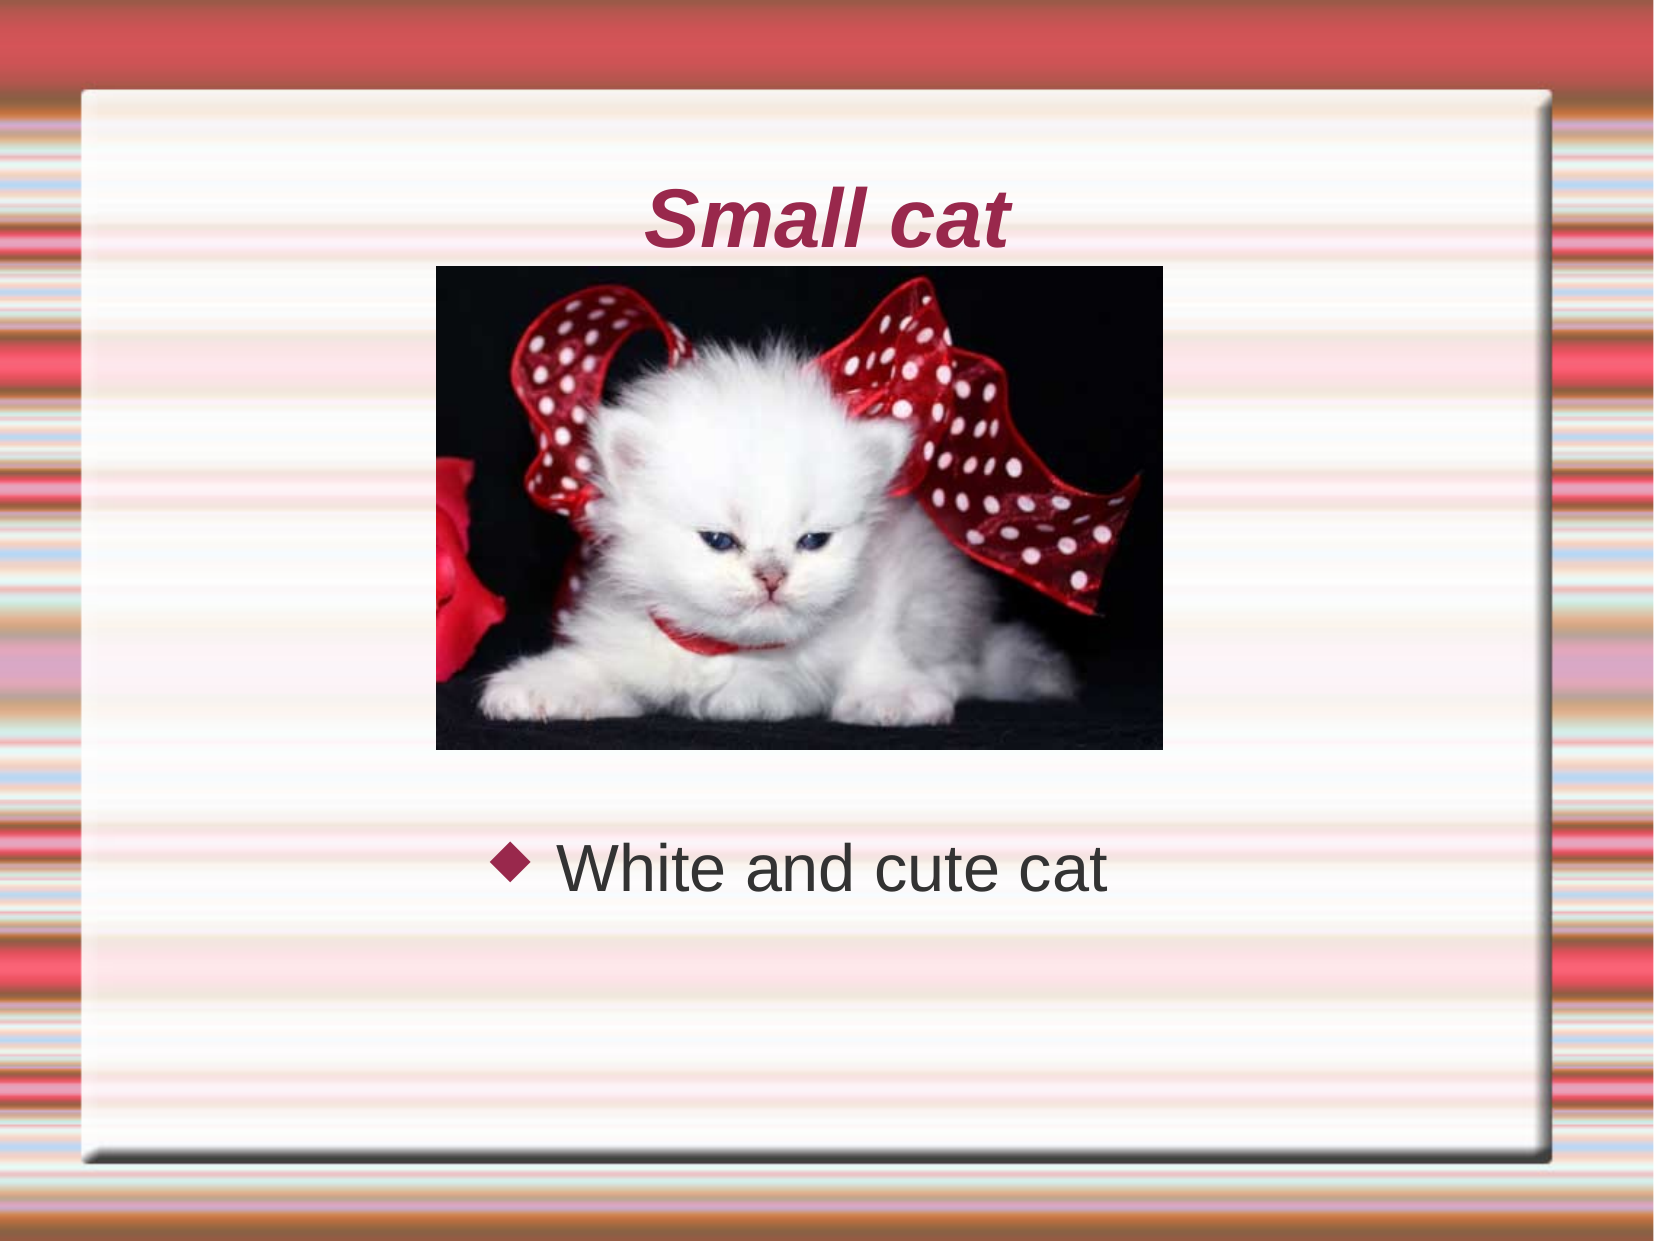

# Small cat
White and cute cat